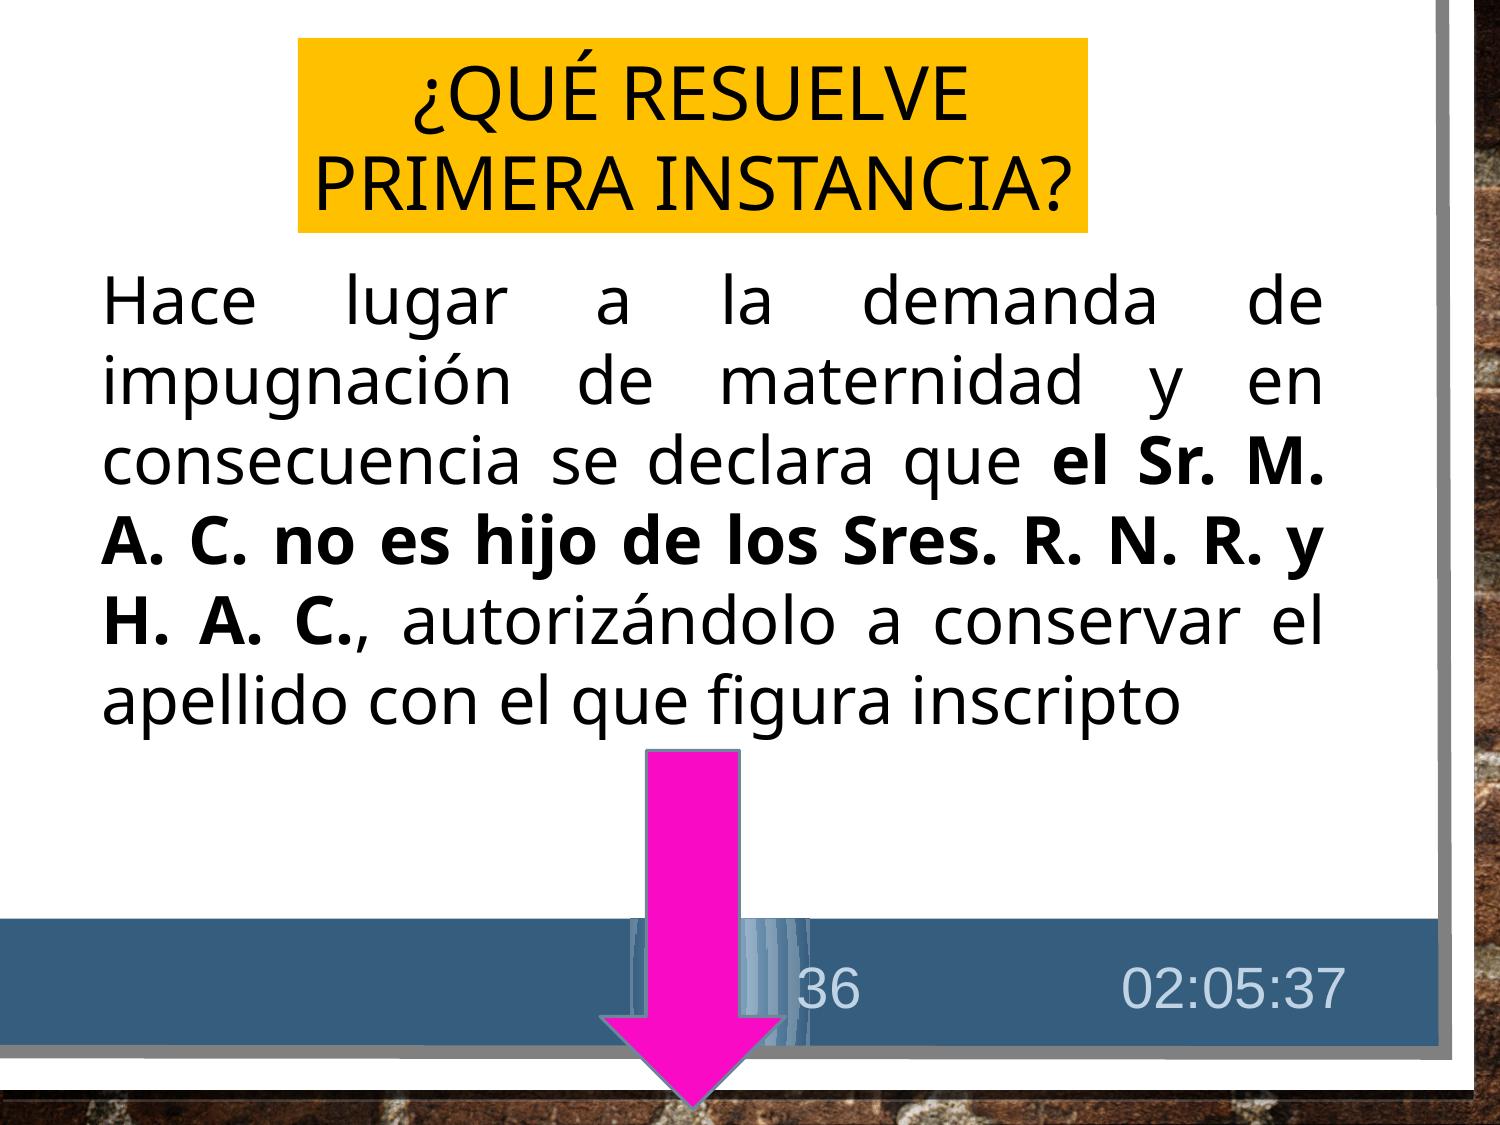

¿QUÉ RESUELVE PRIMERA INSTANCIA?
Hace lugar a la demanda de impugnación de maternidad y en consecuencia se declara que el Sr. M. A. C. no es hijo de los Sres. R. N. R. y H. A. C., autorizándolo a conservar el apellido con el que figura inscripto
02:48:04